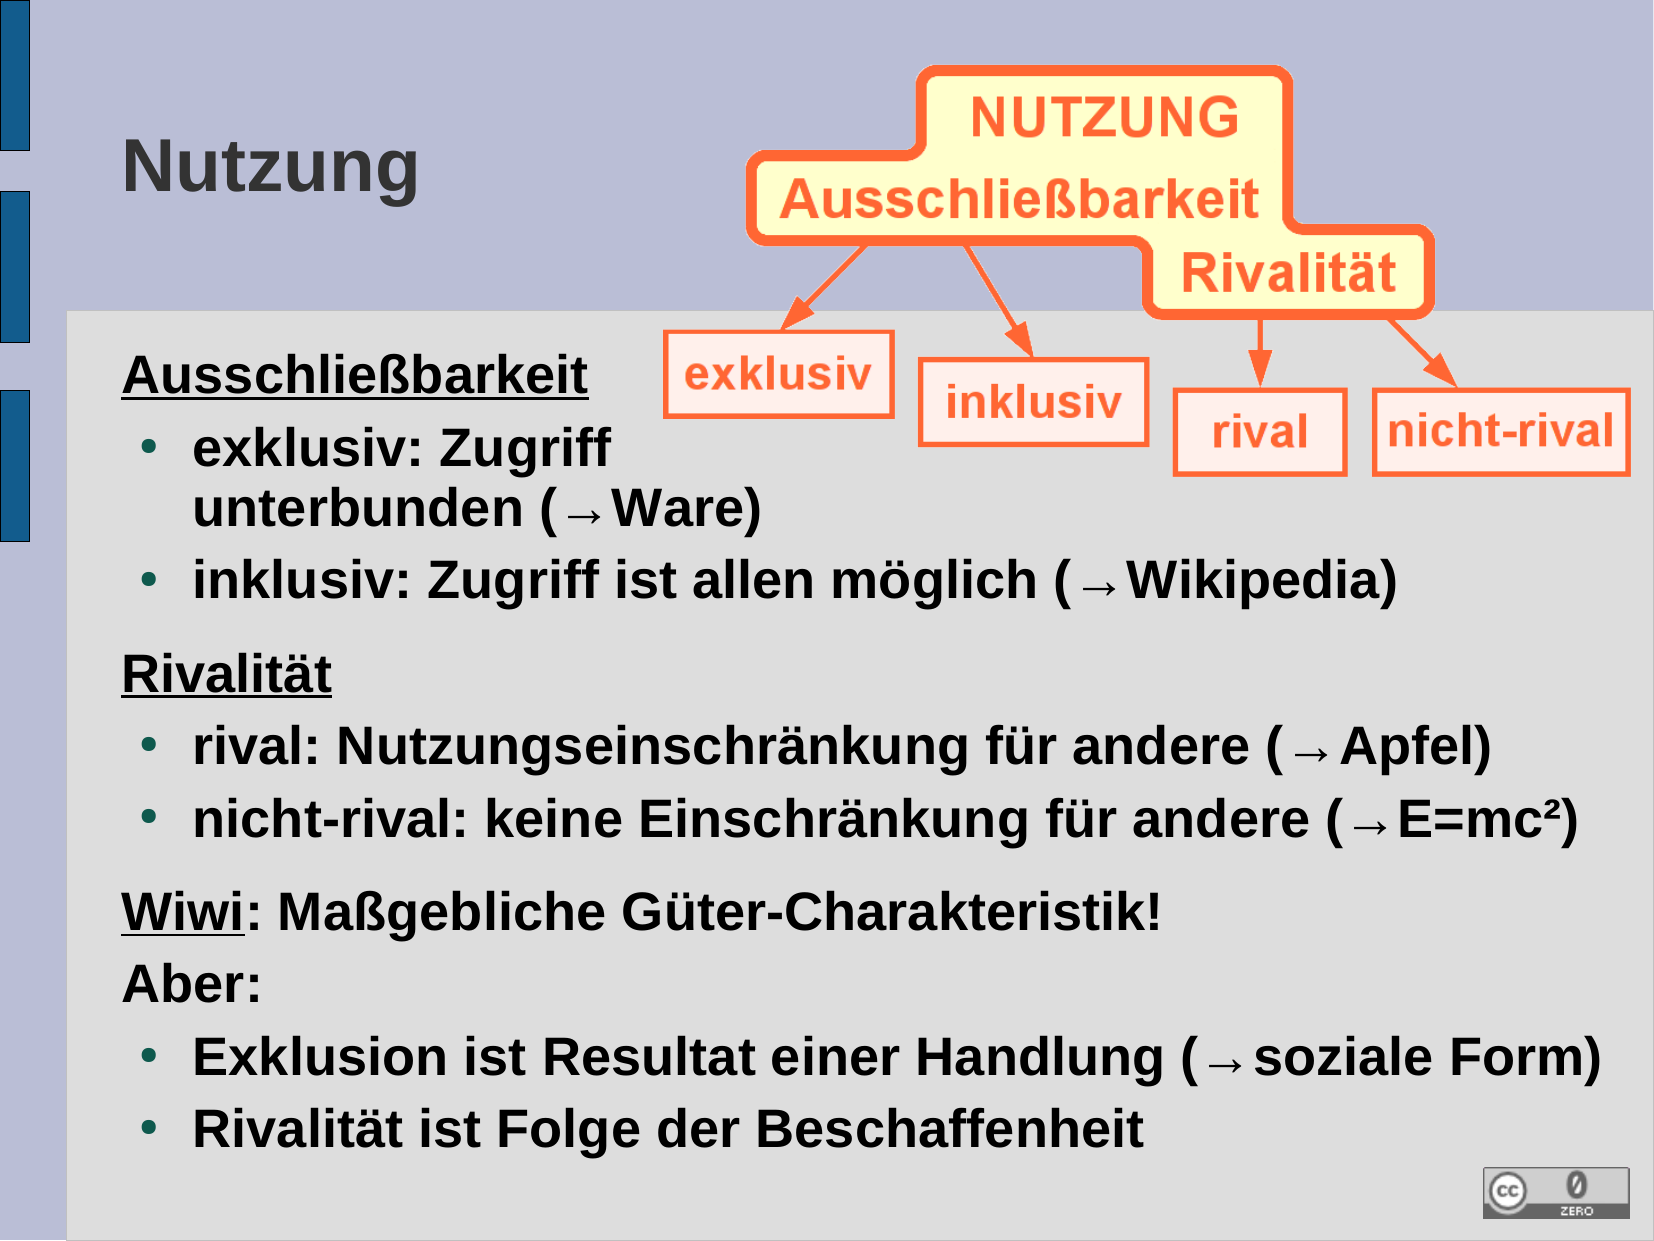

# Nutzung
Ausschließbarkeit
exklusiv: Zugriff
unterbunden (→Ware)
inklusiv: Zugriff ist allen möglich (→Wikipedia)
Rivalität
rival: Nutzungseinschränkung für andere (→Apfel)
nicht-rival: keine Einschränkung für andere (→E=mc²)
Wiwi: Maßgebliche Güter-Charakteristik!
Aber:
Exklusion ist Resultat einer Handlung (→soziale Form)
Rivalität ist Folge der Beschaffenheit